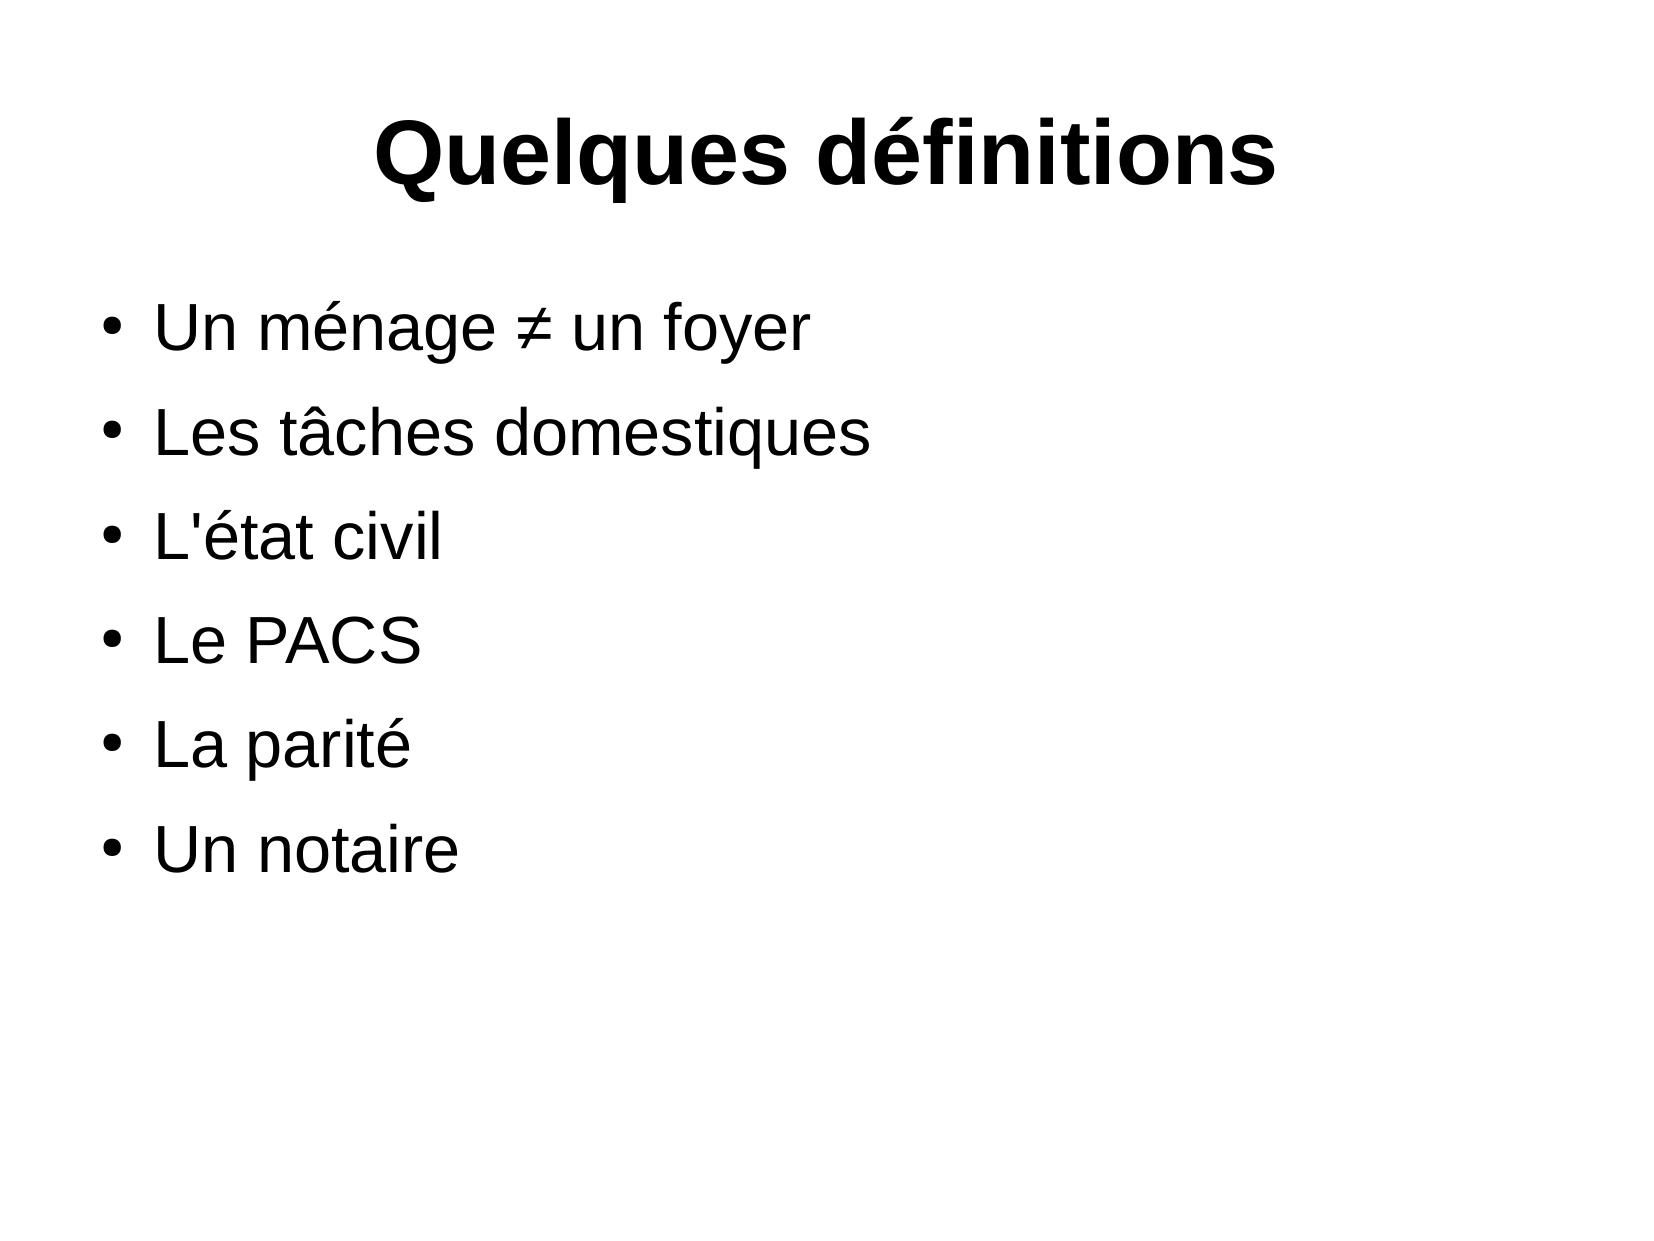

# Quelques définitions
Un ménage ≠ un foyer
Les tâches domestiques
L'état civil
Le PACS
La parité
Un notaire